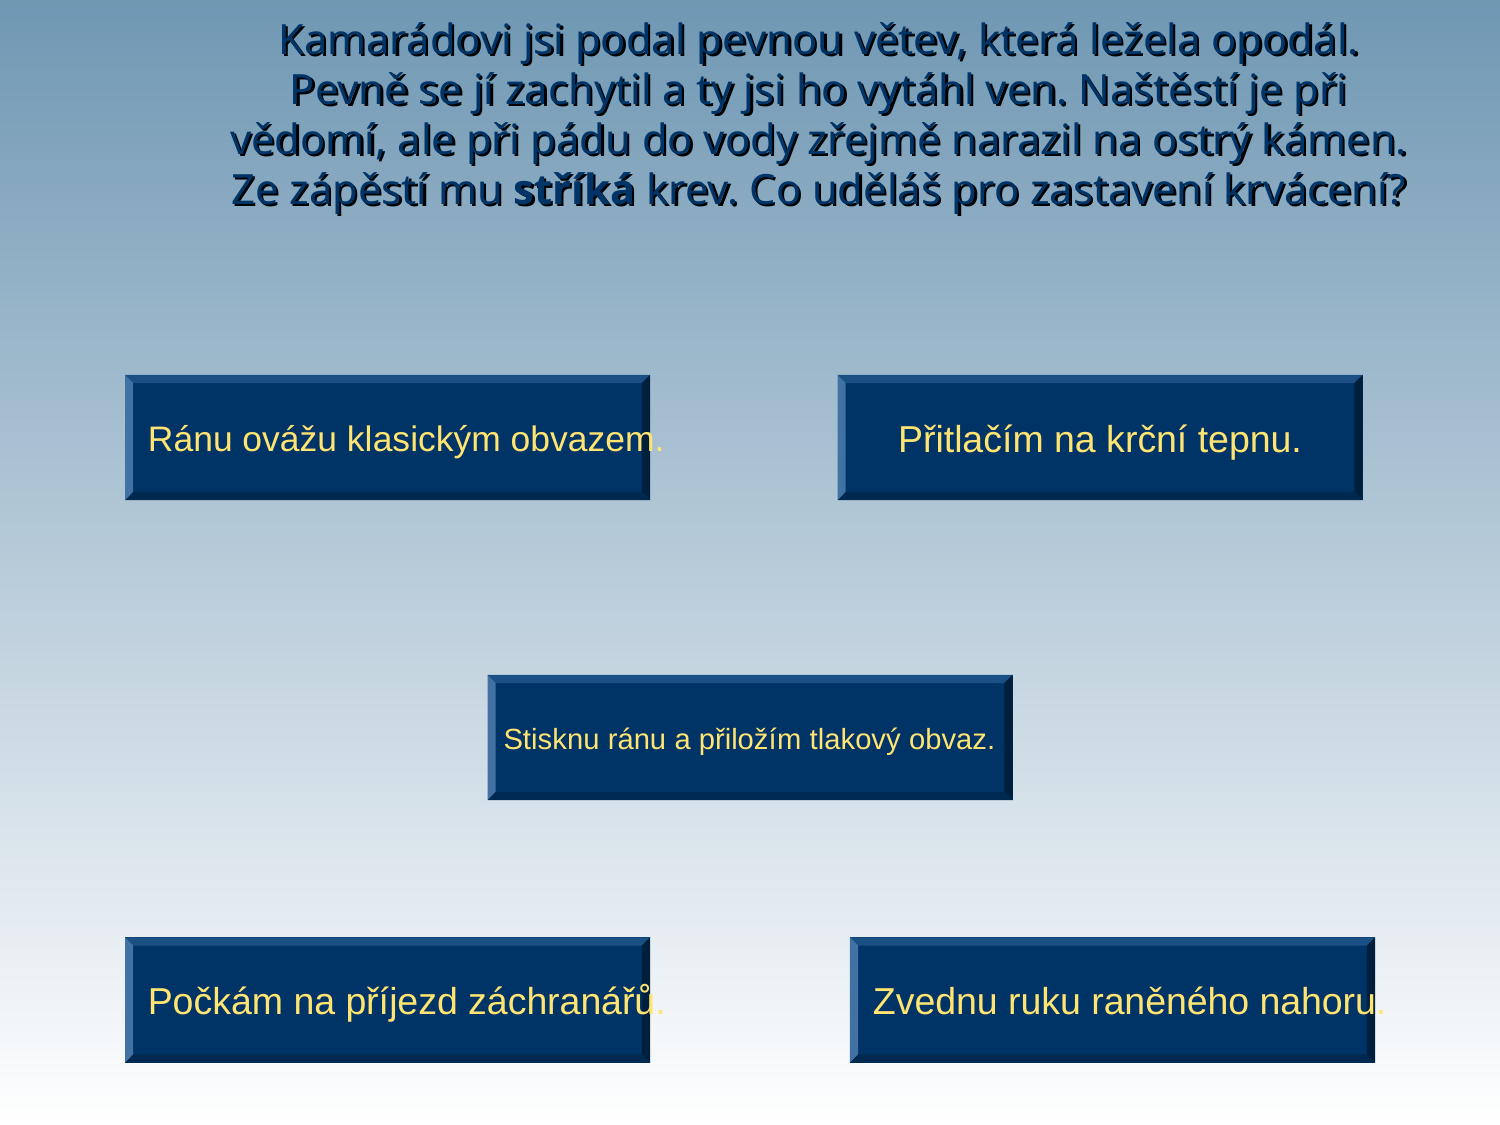

# Kamarádovi jsi podal pevnou větev, která ležela opodál. Pevně se jí zachytil a ty jsi ho vytáhl ven. Naštěstí je při vědomí, ale při pádu do vody zřejmě narazil na ostrý kámen. Ze zápěstí mu stříká krev. Co uděláš pro zastavení krvácení?
Ránu ovážu klasickým obvazem.
Přitlačím na krční tepnu.
Stisknu ránu a přiložím tlakový obvaz.
Počkám na příjezd záchranářů.
Zvednu ruku raněného nahoru.